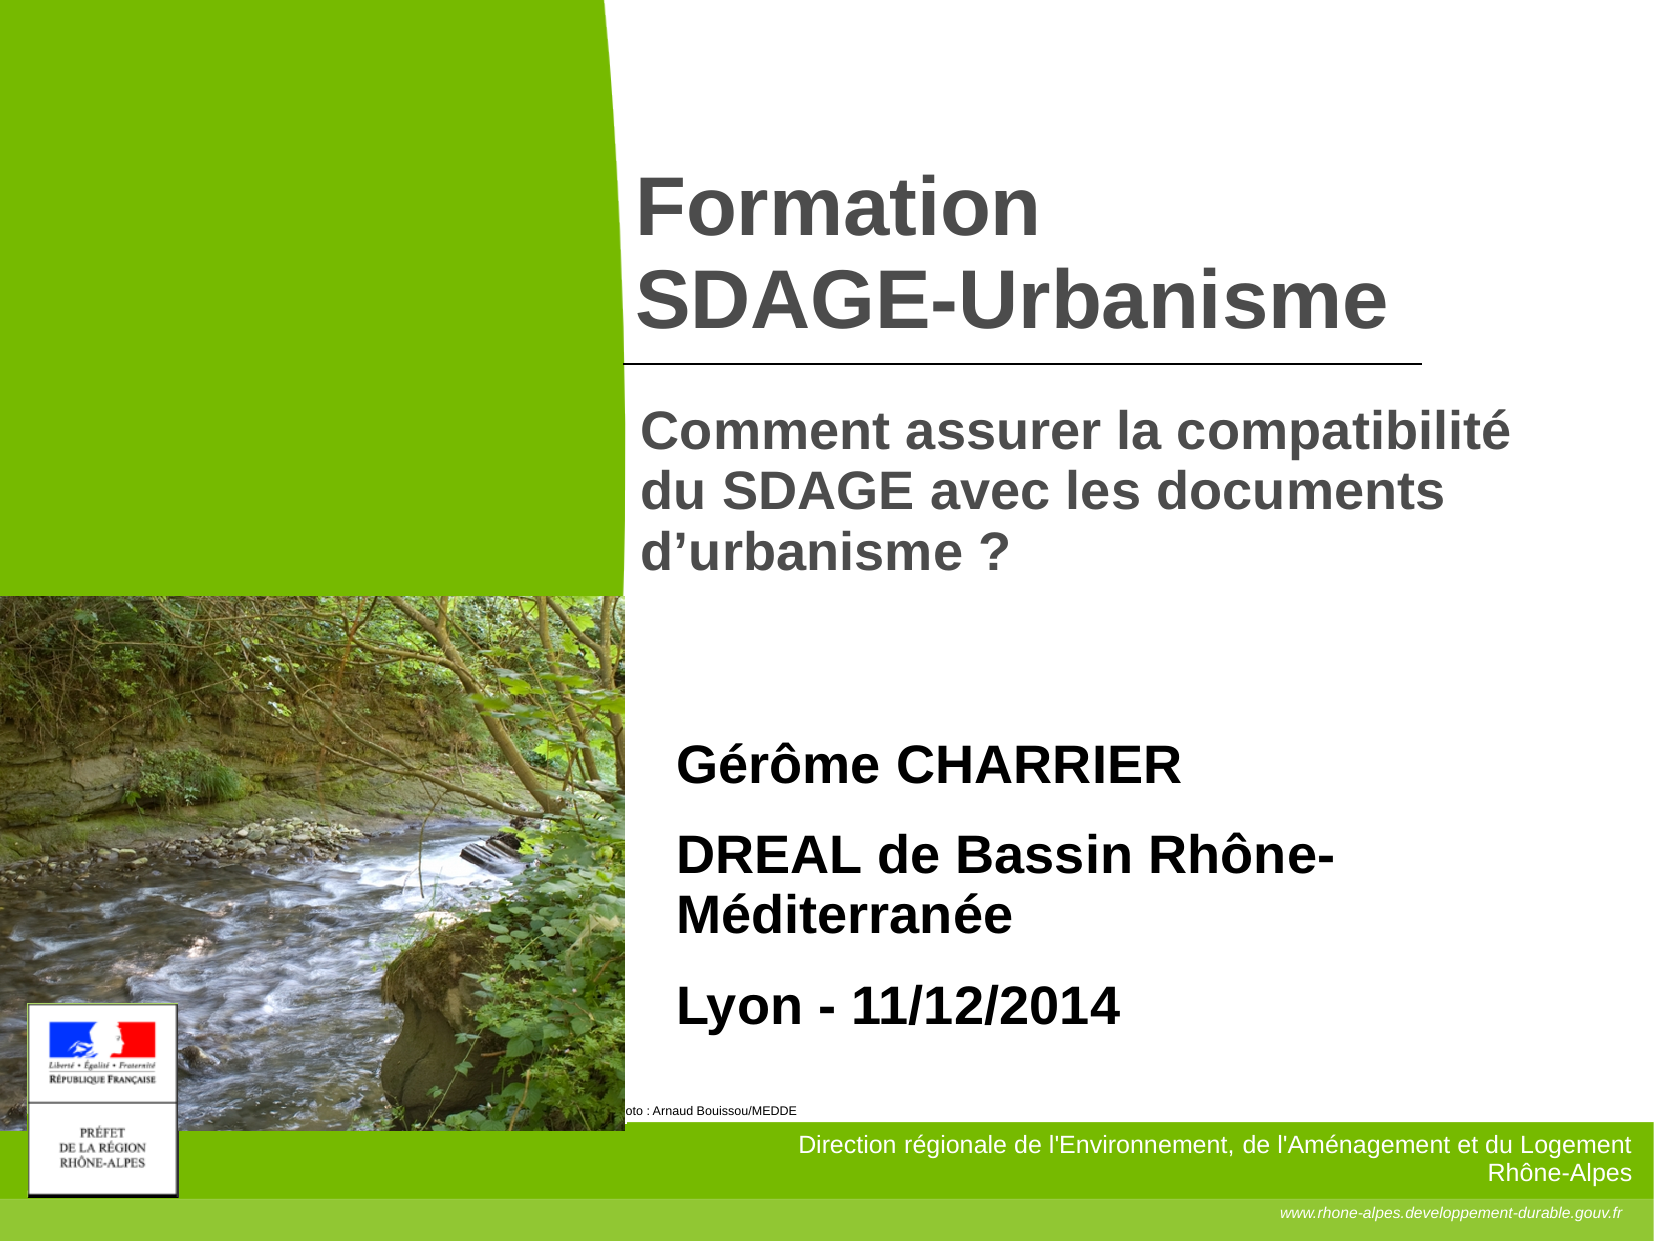

# Formation SDAGE-Urbanisme
Comment assurer la compatibilité du SDAGE avec les documents d’urbanisme ?
Gérôme CHARRIER
DREAL de Bassin Rhône-Méditerranée
Lyon - 11/12/2014